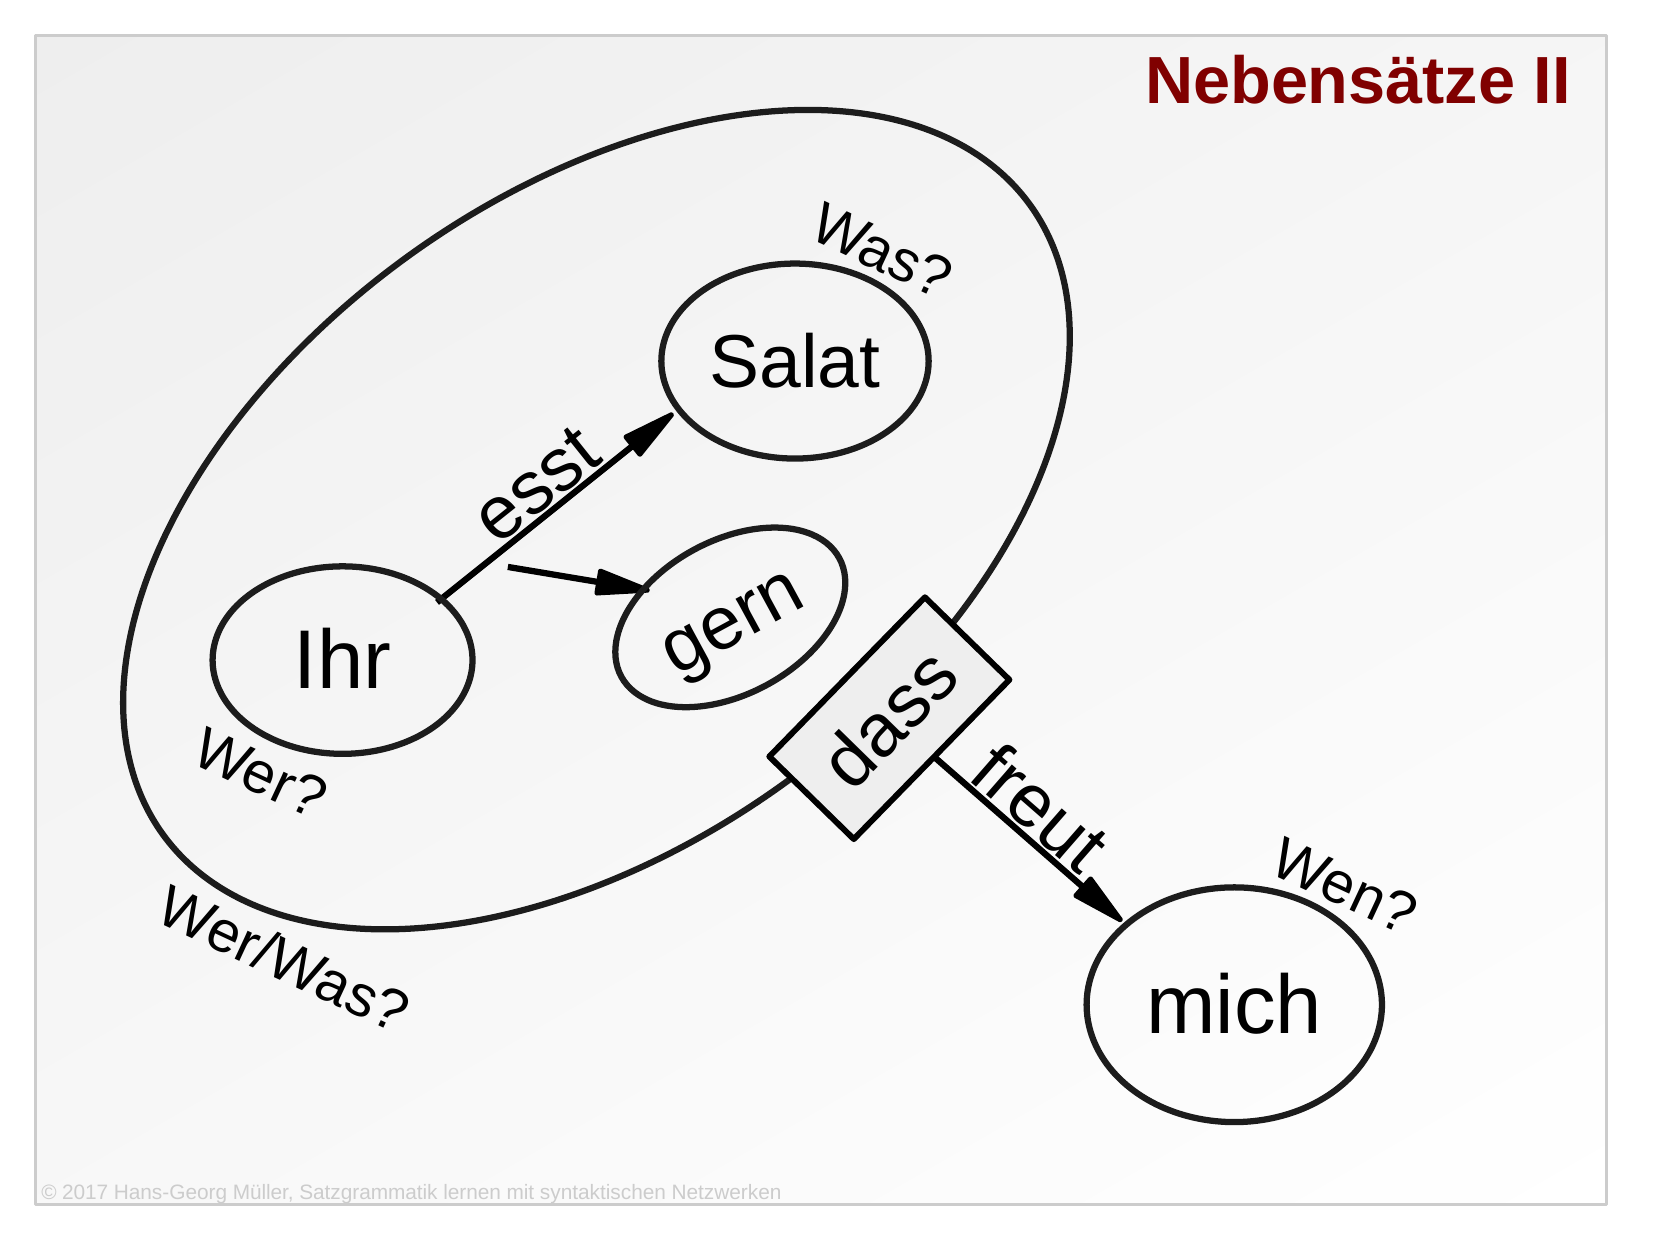

# Nebensätze II
Was?
Salat
esst
gern
Ihr
dass
Wer?
freut
Wen?
mich
Wer/Was?